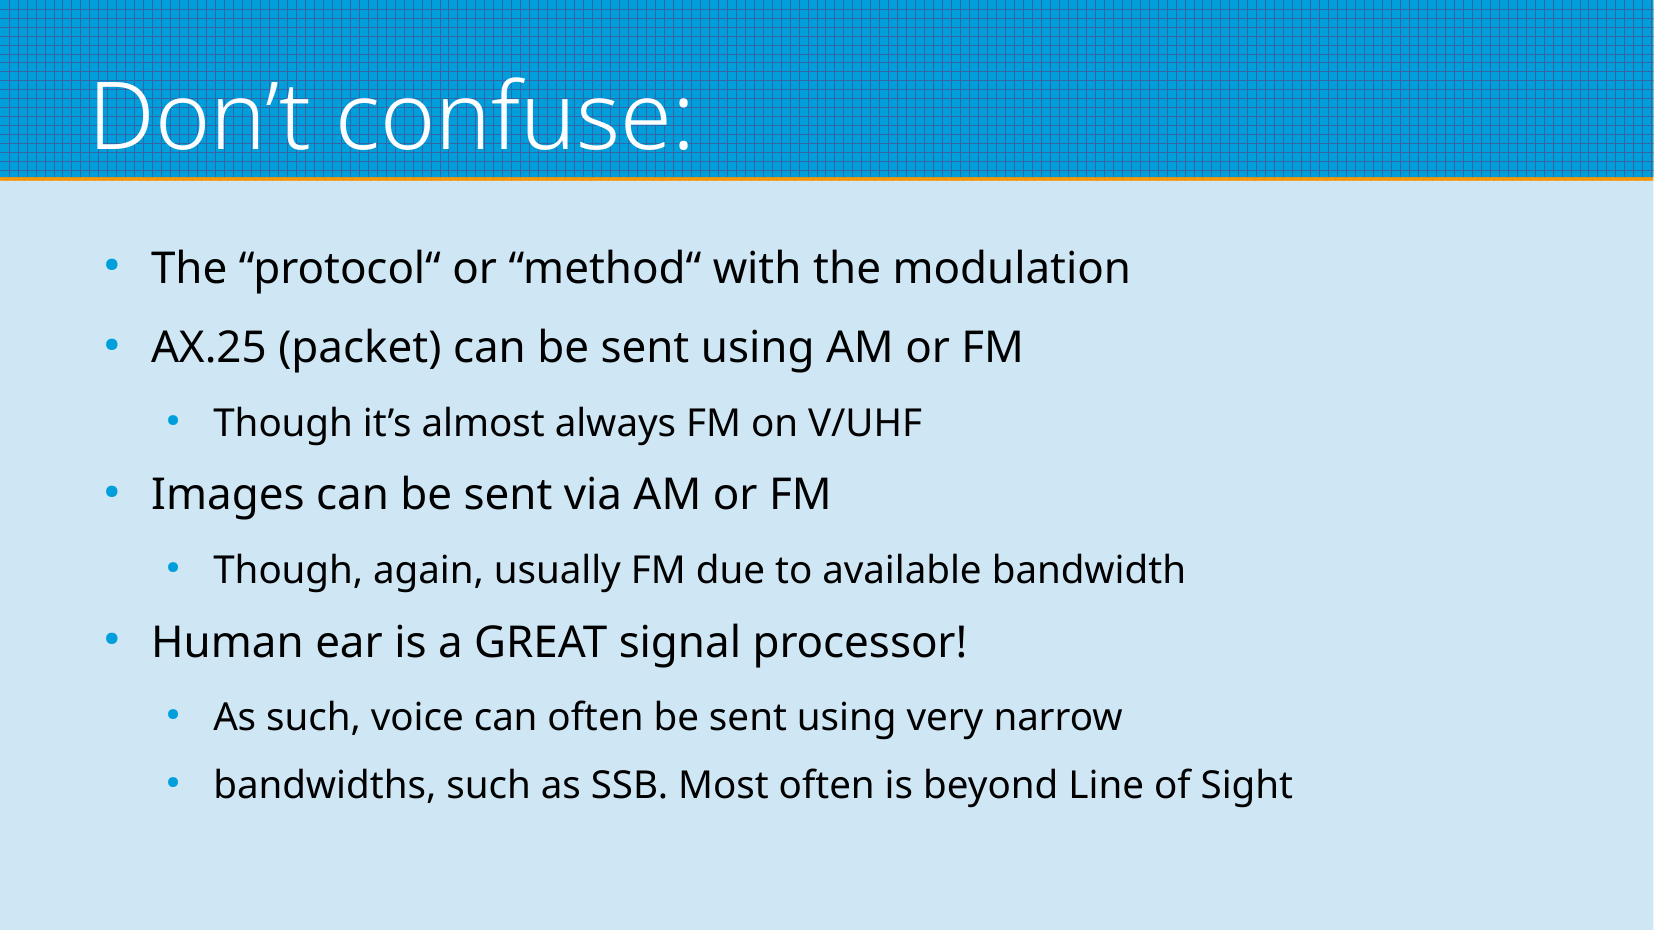

# Don’t confuse:
The “protocol“ or “method“ with the modulation
AX.25 (packet) can be sent using AM or FM
Though it’s almost always FM on V/UHF
Images can be sent via AM or FM
Though, again, usually FM due to available bandwidth
Human ear is a GREAT signal processor!
As such, voice can often be sent using very narrow
bandwidths, such as SSB. Most often is beyond Line of Sight